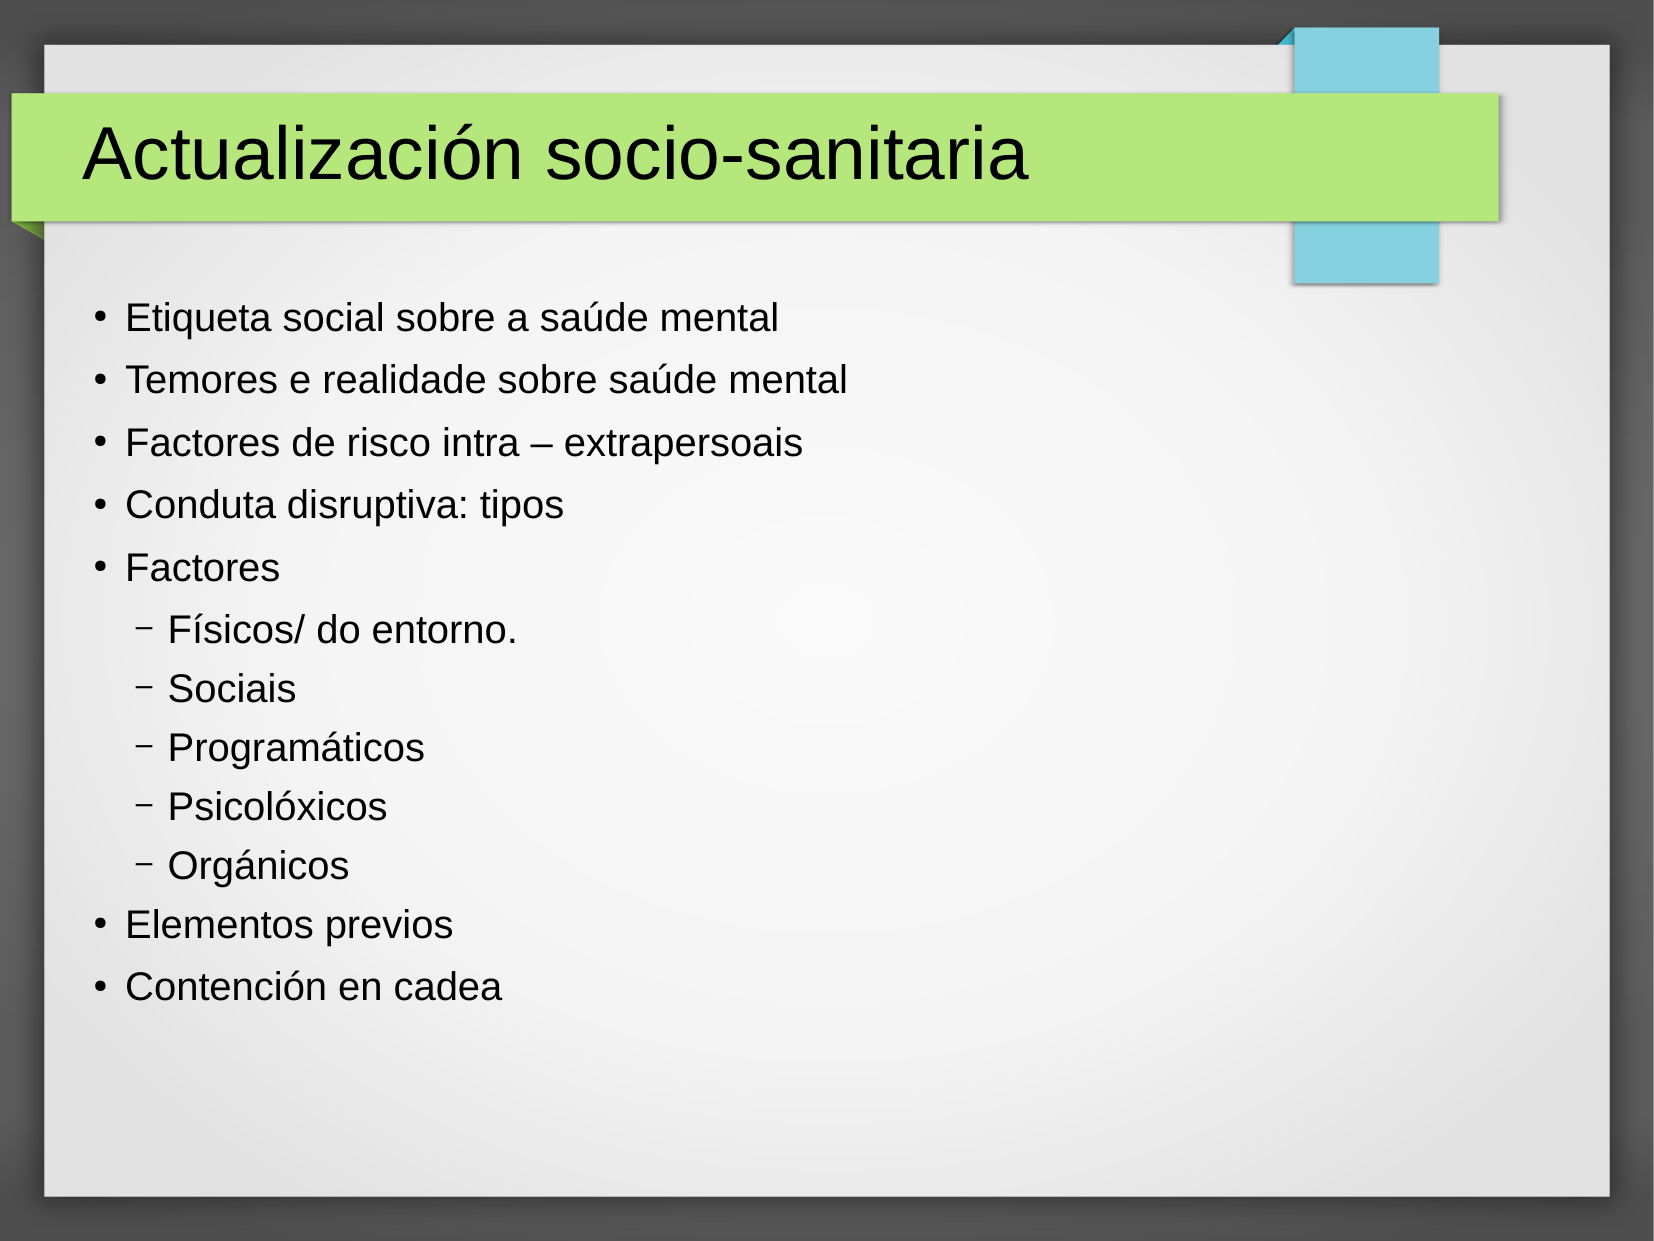

# Actualización socio-sanitaria
Etiqueta social sobre a saúde mental
Temores e realidade sobre saúde mental
Factores de risco intra – extrapersoais
Conduta disruptiva: tipos
Factores
Físicos/ do entorno.
Sociais
Programáticos
Psicolóxicos
Orgánicos
Elementos previos
Contención en cadea